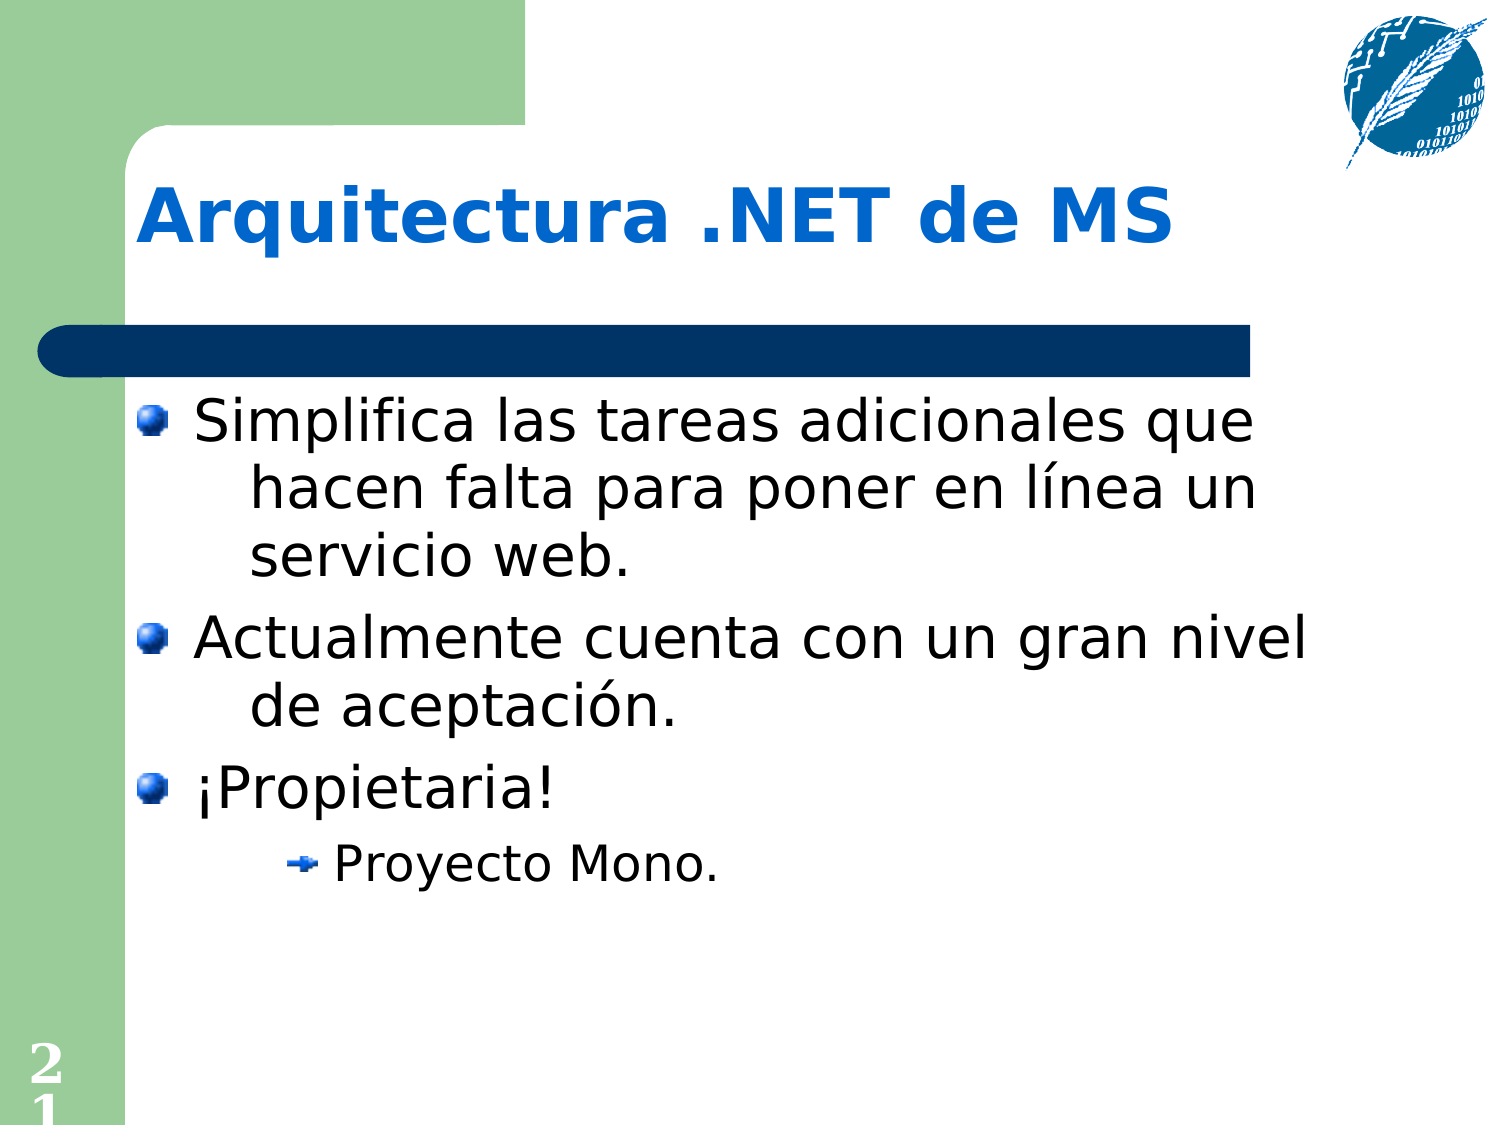

# Arquitectura .NET de MS
Simplifica las tareas adicionales que hacen falta para poner en línea un servicio web.
Actualmente cuenta con un gran nivel de aceptación.
¡Propietaria!
Proyecto Mono.
21